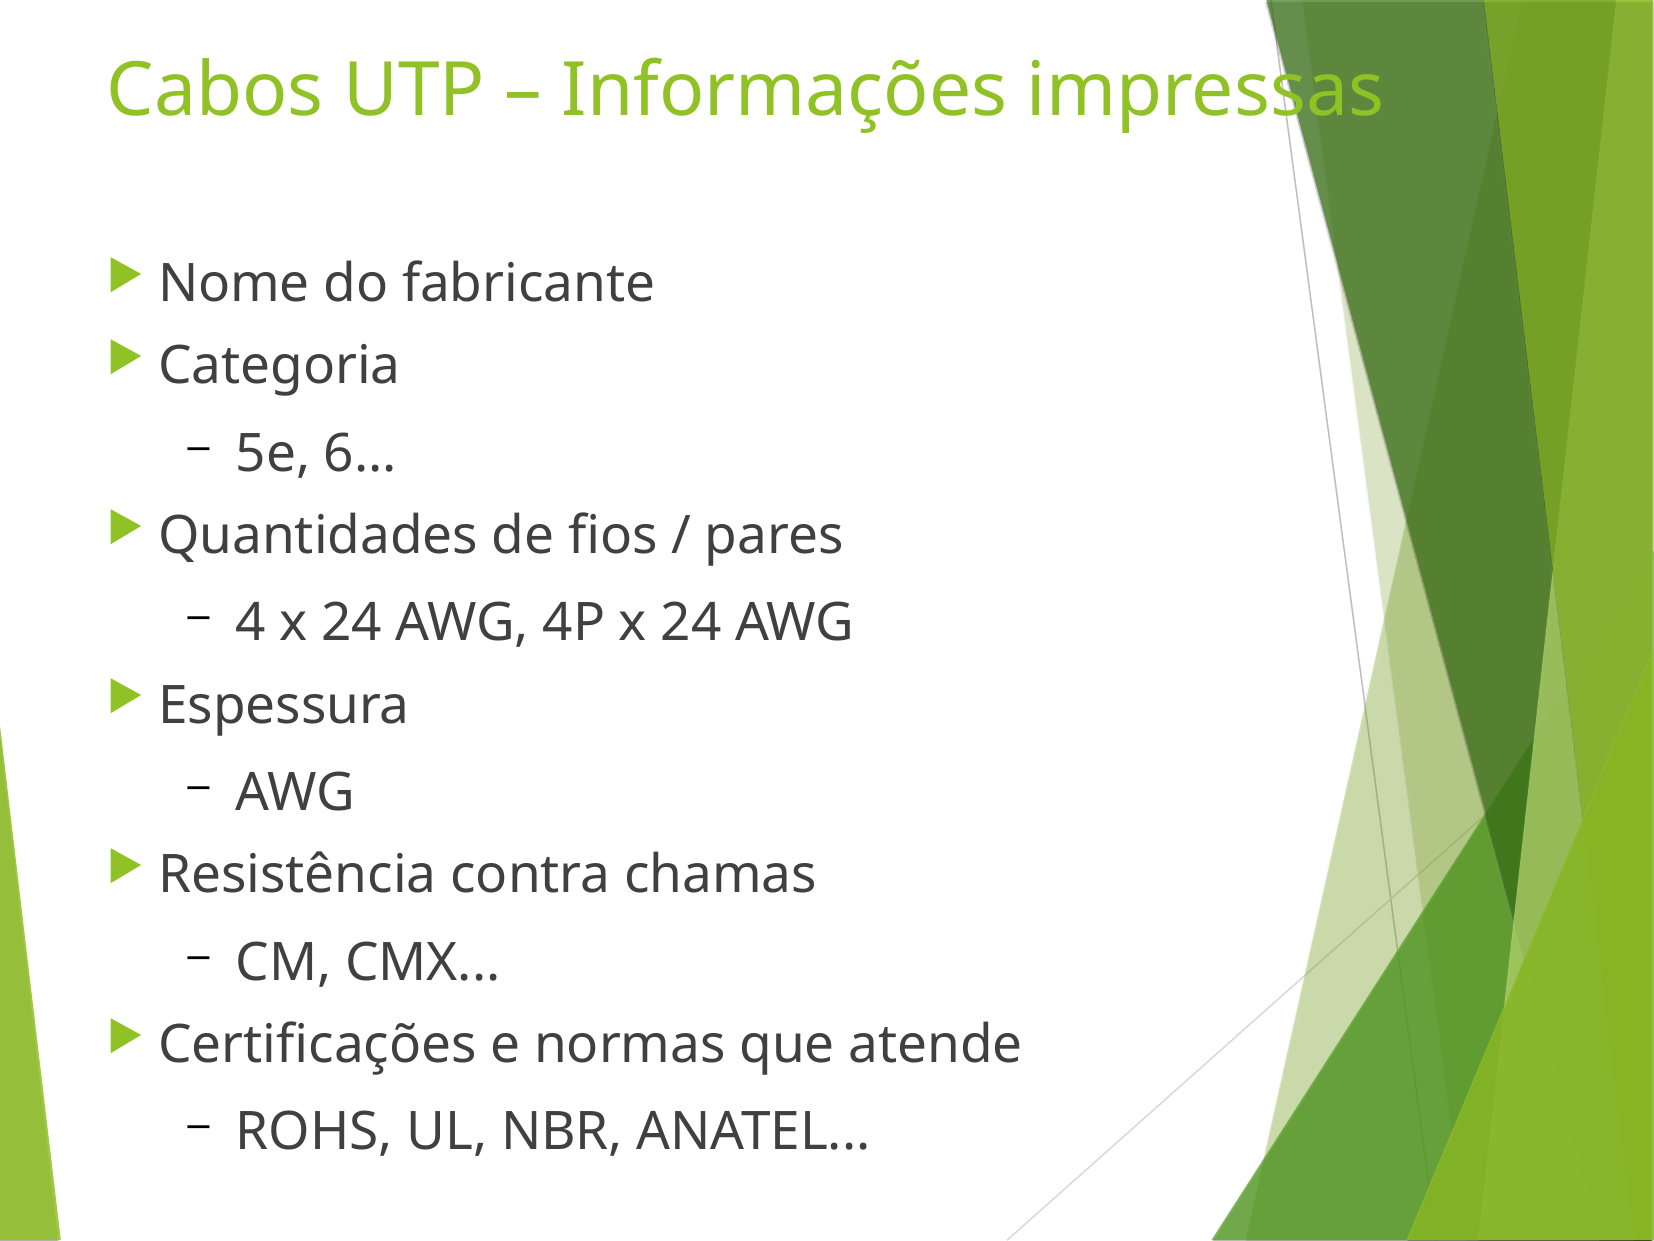

# Cabos UTP – Informações impressas
Nome do fabricante
Categoria
5e, 6...
Quantidades de fios / pares
4 x 24 AWG, 4P x 24 AWG
Espessura
AWG
Resistência contra chamas
CM, CMX...
Certificações e normas que atende
ROHS, UL, NBR, ANATEL...